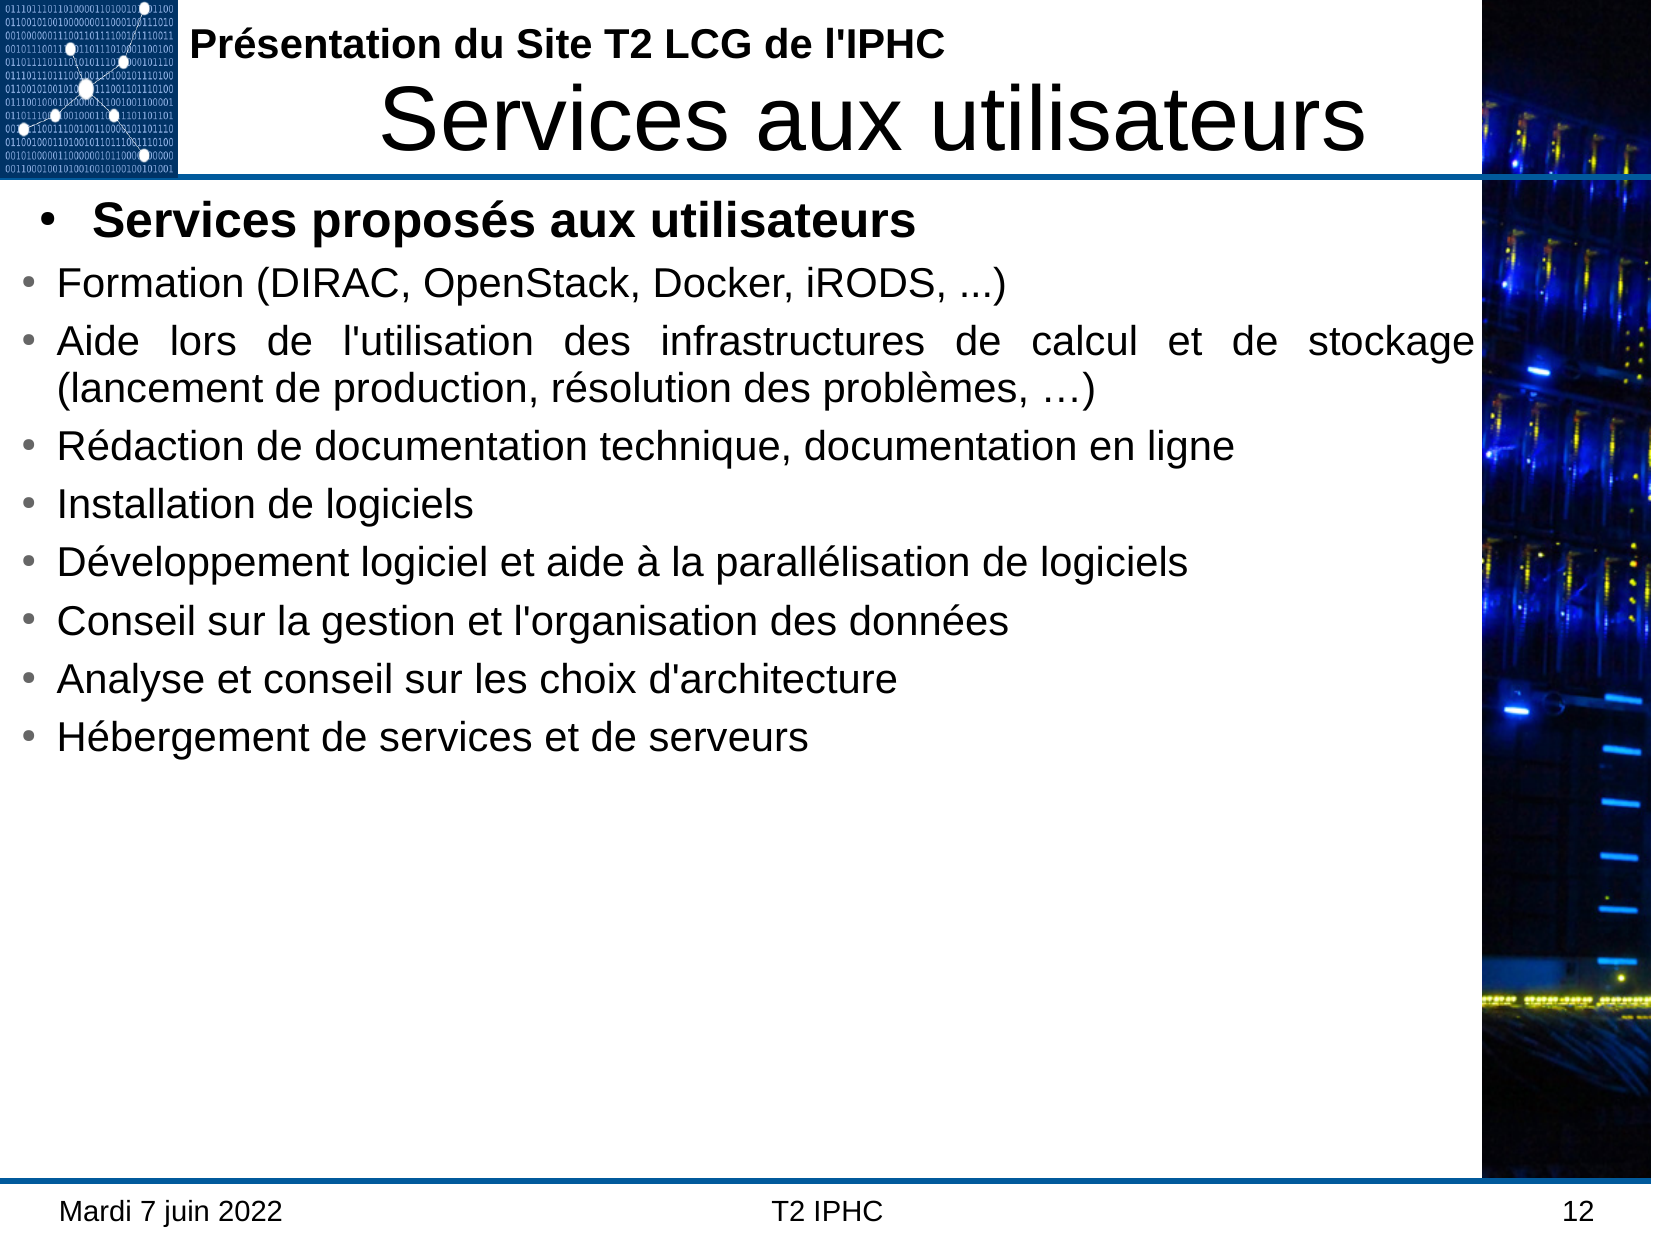

# Services aux utilisateurs
Services proposés aux utilisateurs
Formation (DIRAC, OpenStack, Docker, iRODS, ...)
Aide lors de l'utilisation des infrastructures de calcul et de stockage (lancement de production, résolution des problèmes, …)
Rédaction de documentation technique, documentation en ligne
Installation de logiciels
Développement logiciel et aide à la parallélisation de logiciels
Conseil sur la gestion et l'organisation des données
Analyse et conseil sur les choix d'architecture
Hébergement de services et de serveurs
30 juin 2016
T2 IPHC
12